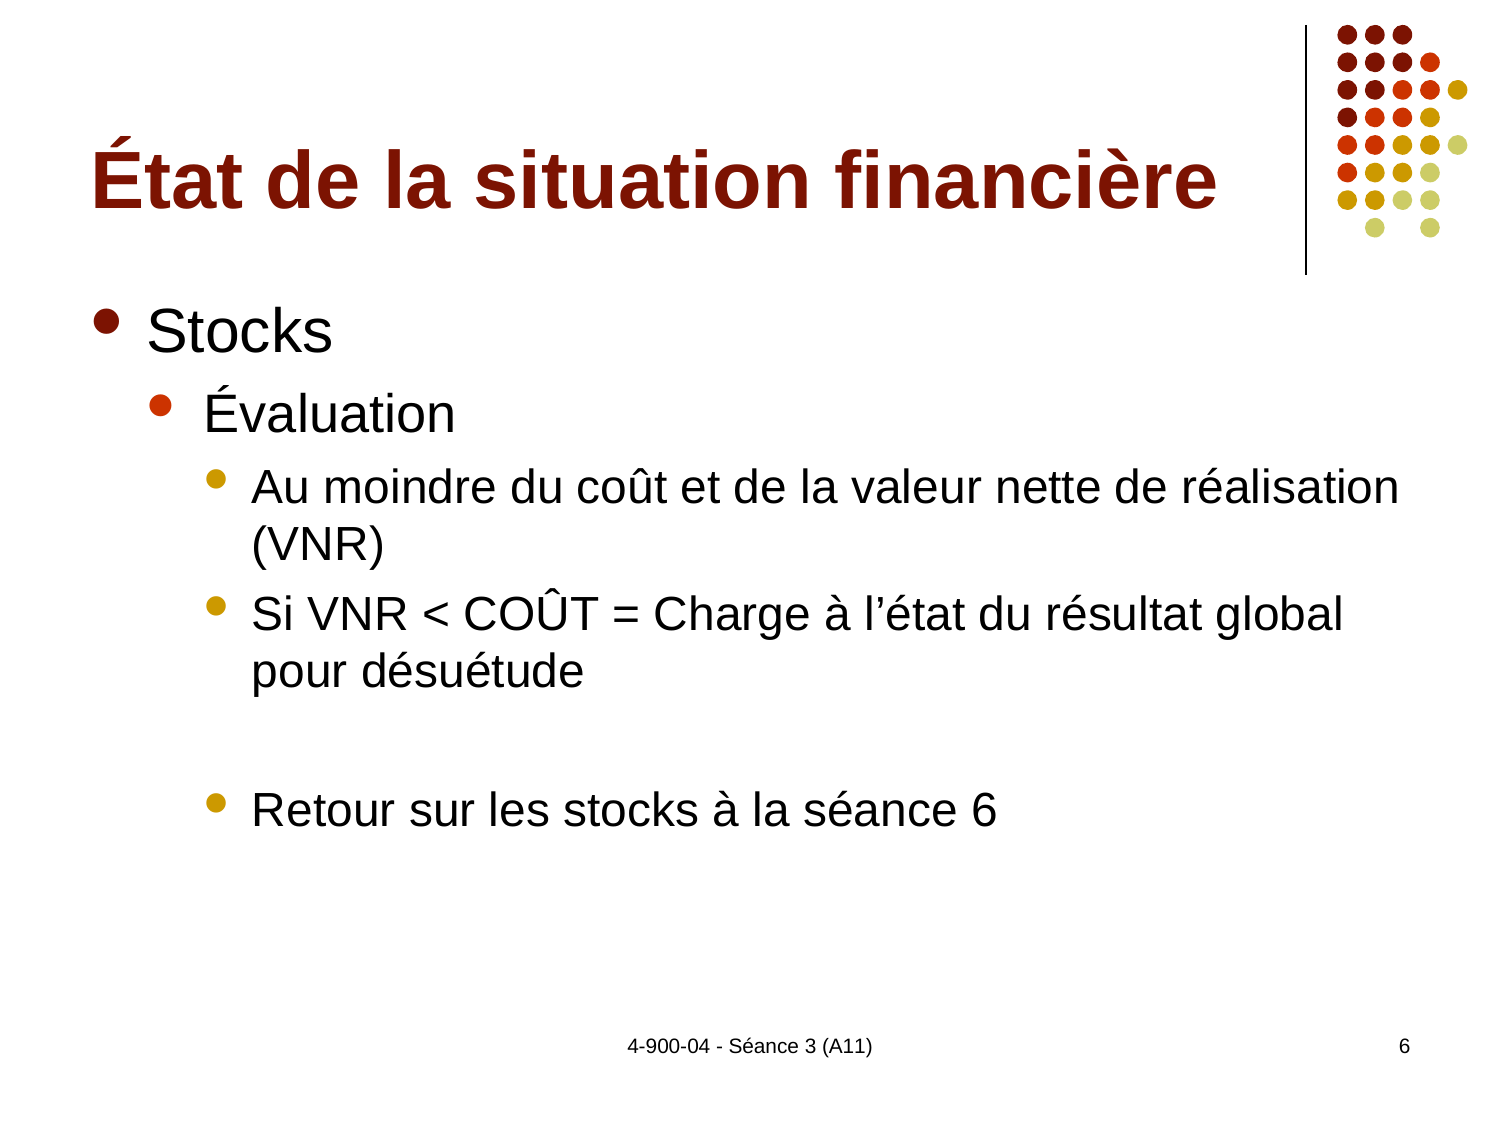

# État de la situation financière
Stocks
Évaluation
Au moindre du coût et de la valeur nette de réalisation (VNR)
Si VNR < COÛT = Charge à l’état du résultat global pour désuétude
Retour sur les stocks à la séance 6
4-900-04 - Séance 3 (A11)